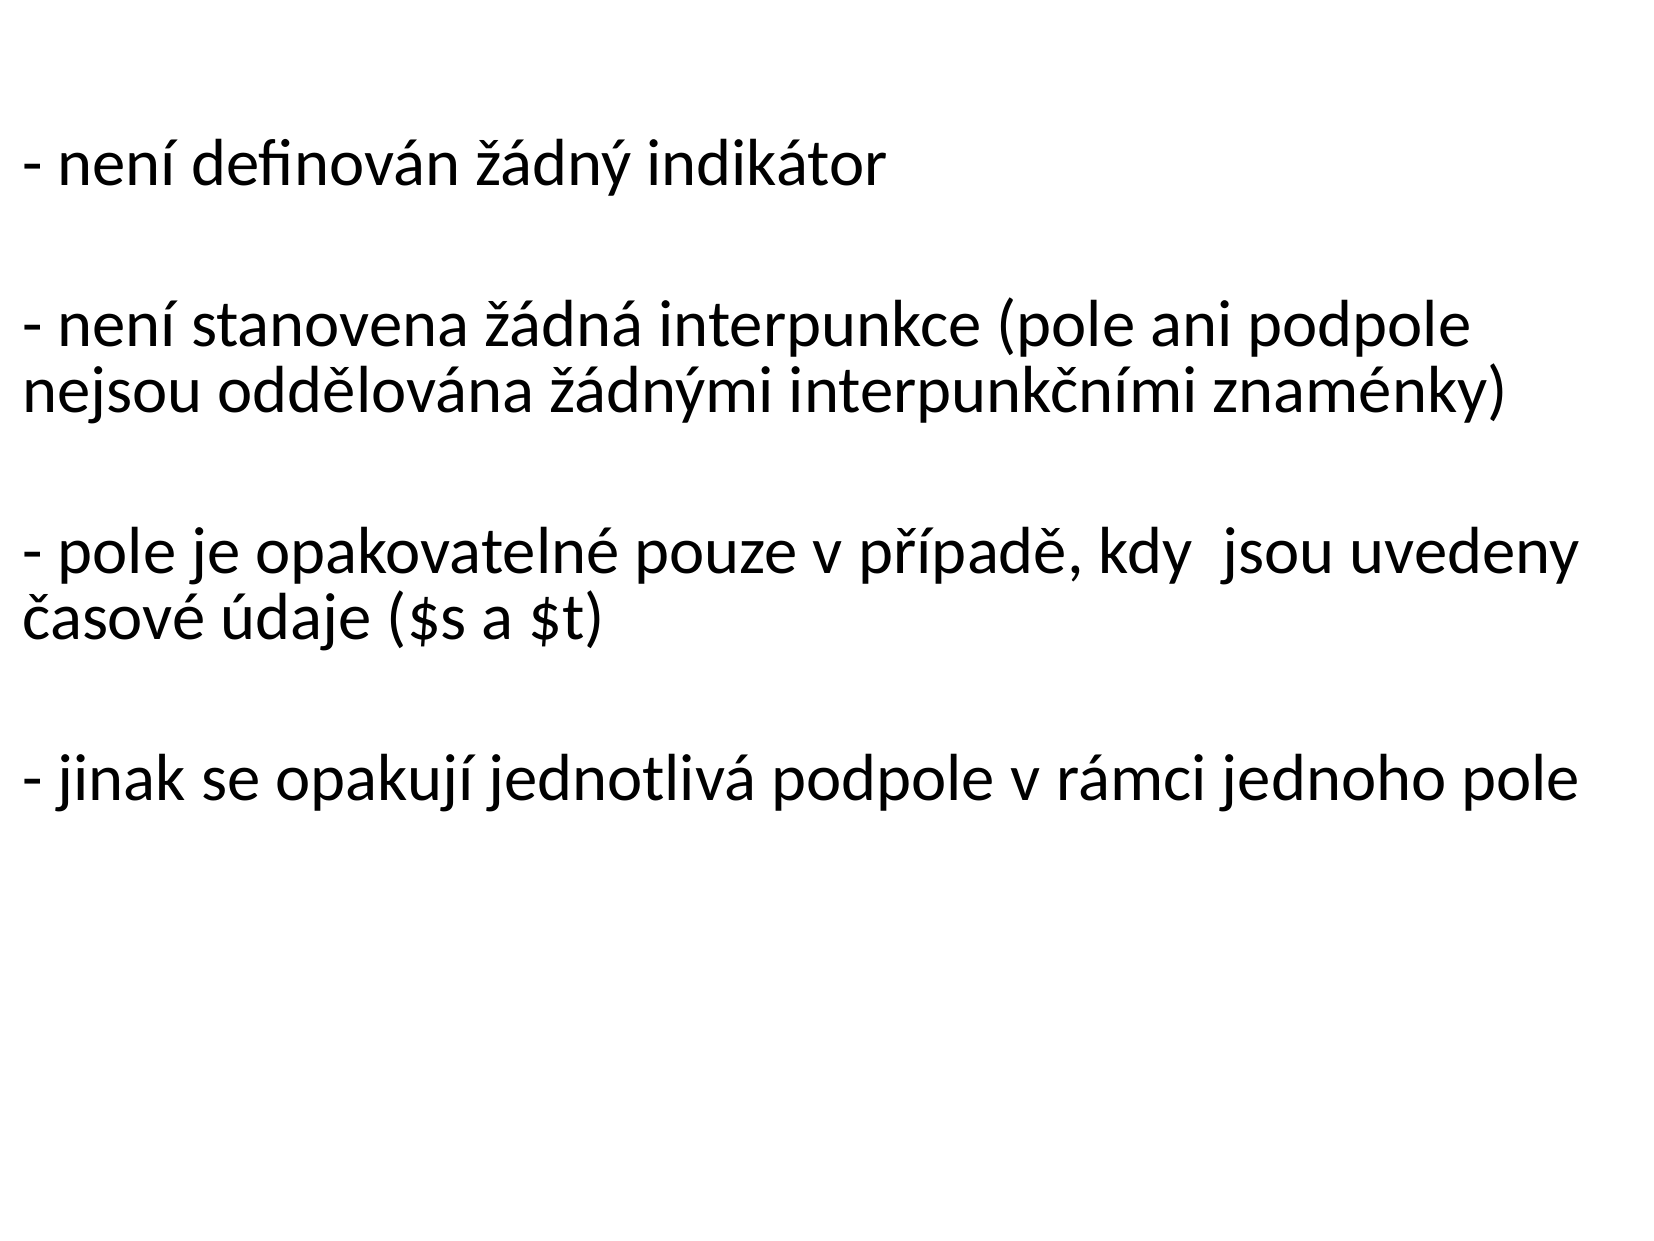

- není definován žádný indikátor
- není stanovena žádná interpunkce (pole ani podpole nejsou oddělována žádnými interpunkčními znaménky)
- pole je opakovatelné pouze v případě, kdy jsou uvedeny časové údaje ($s a $t)
- jinak se opakují jednotlivá podpole v rámci jednoho pole